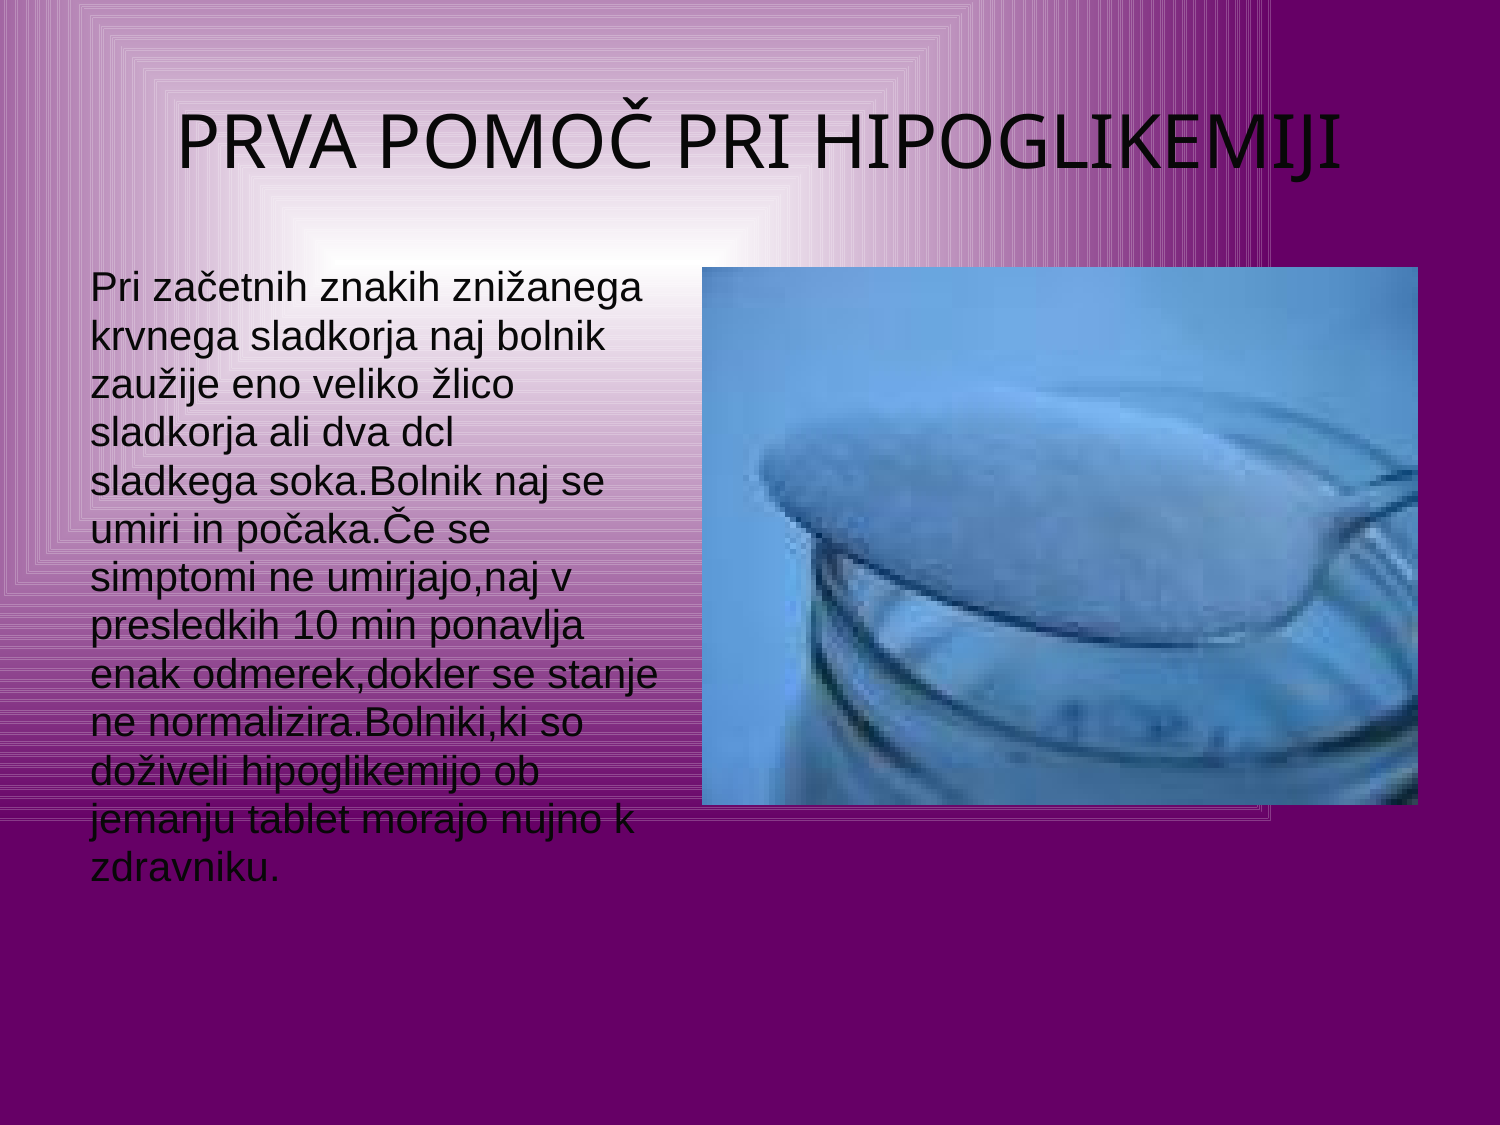

# PRVA POMOČ PRI HIPOGLIKEMIJI
Pri začetnih znakih znižanega
krvnega sladkorja naj bolnik
zaužije eno veliko žlico
sladkorja ali dva dcl
sladkega soka.Bolnik naj se
umiri in počaka.Če se
simptomi ne umirjajo,naj v
presledkih 10 min ponavlja
enak odmerek,dokler se stanje
ne normalizira.Bolniki,ki so
doživeli hipoglikemijo ob
jemanju tablet morajo nujno k
zdravniku.